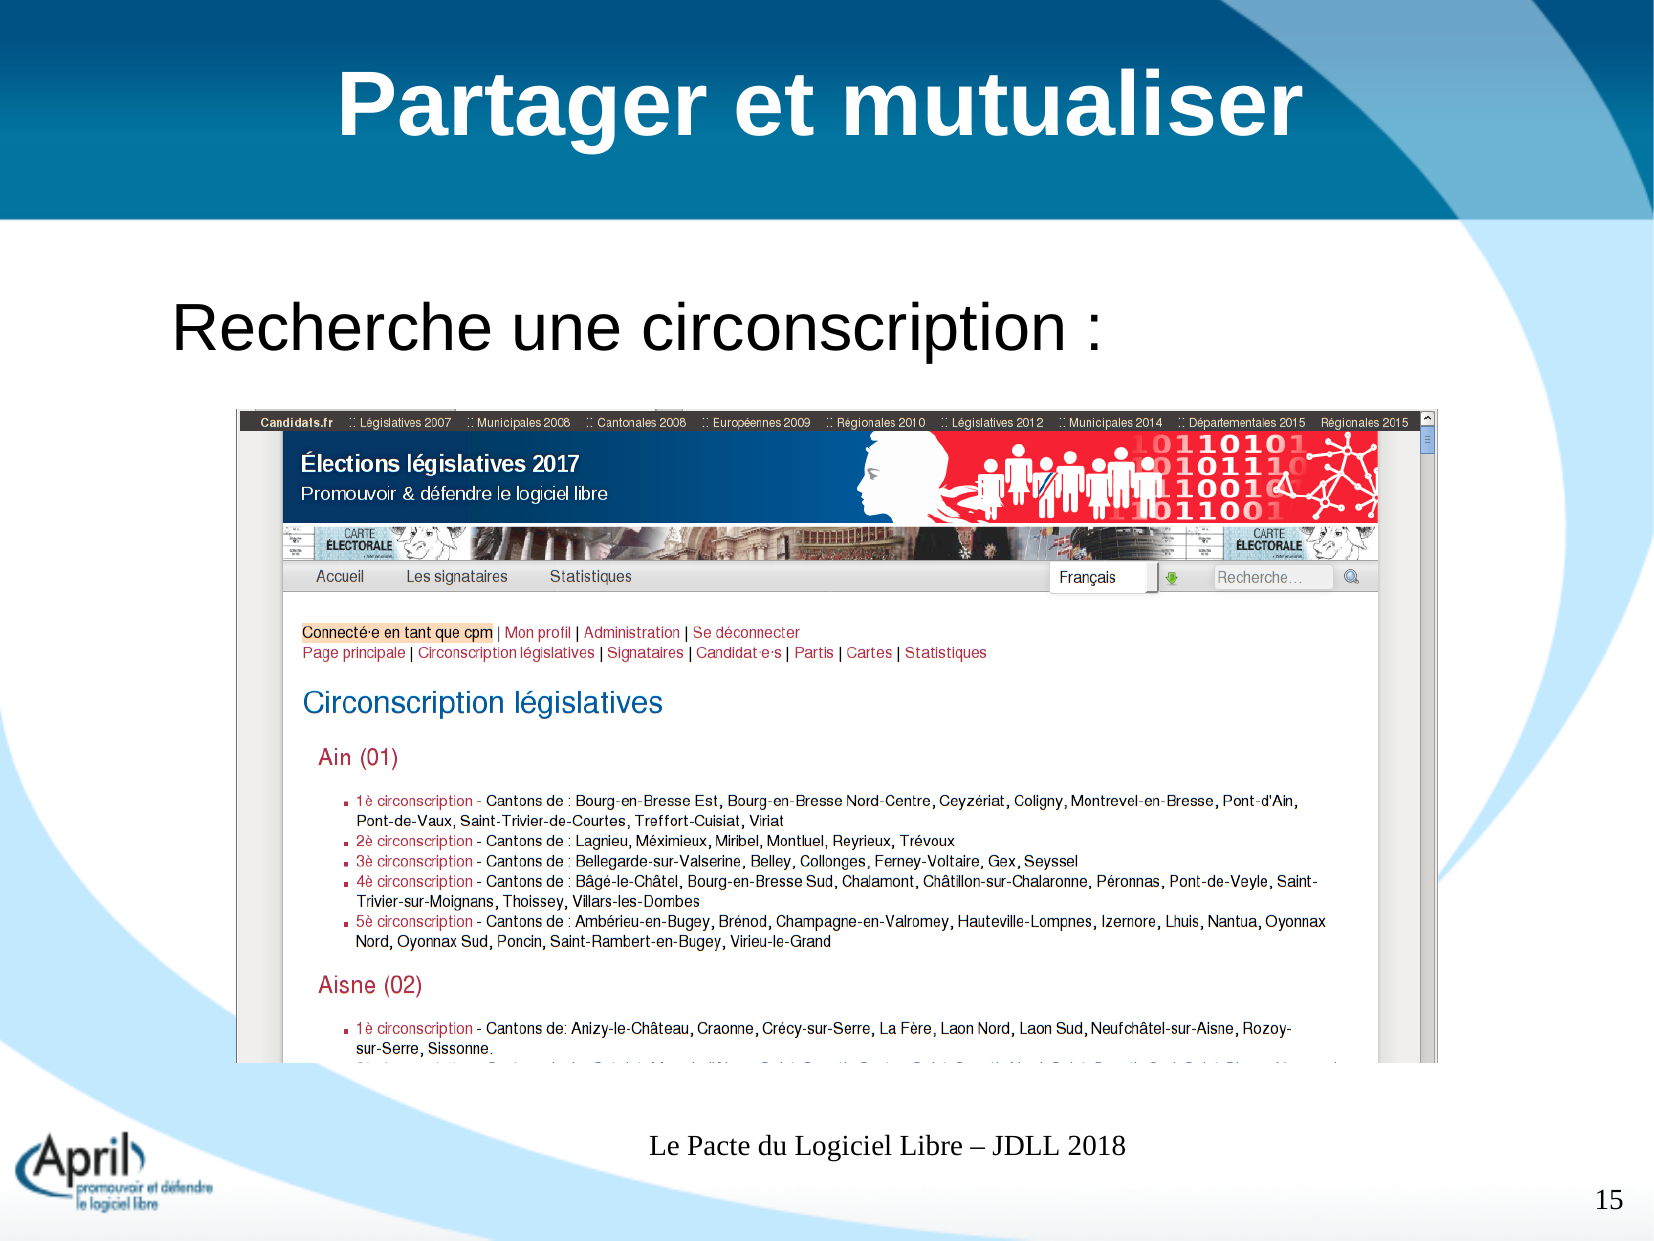

# Partager et mutualiser
Recherche une circonscription :
Le Pacte du Logiciel Libre – JDLL 2018
15